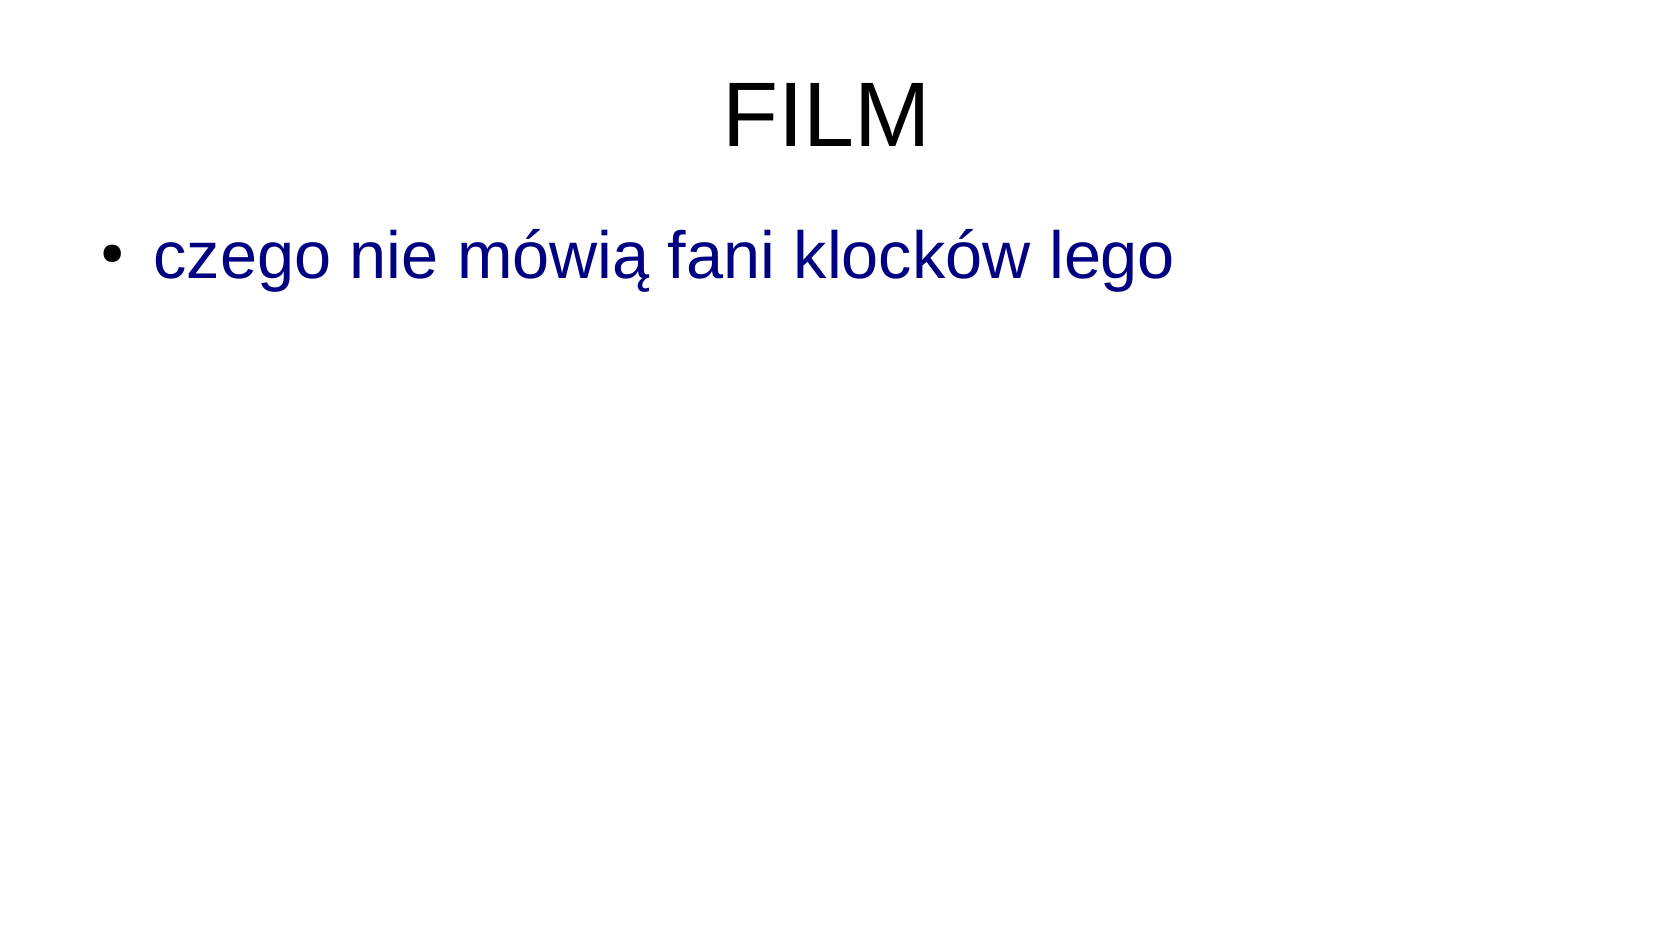

# FILM
czego nie mówią fani klocków lego